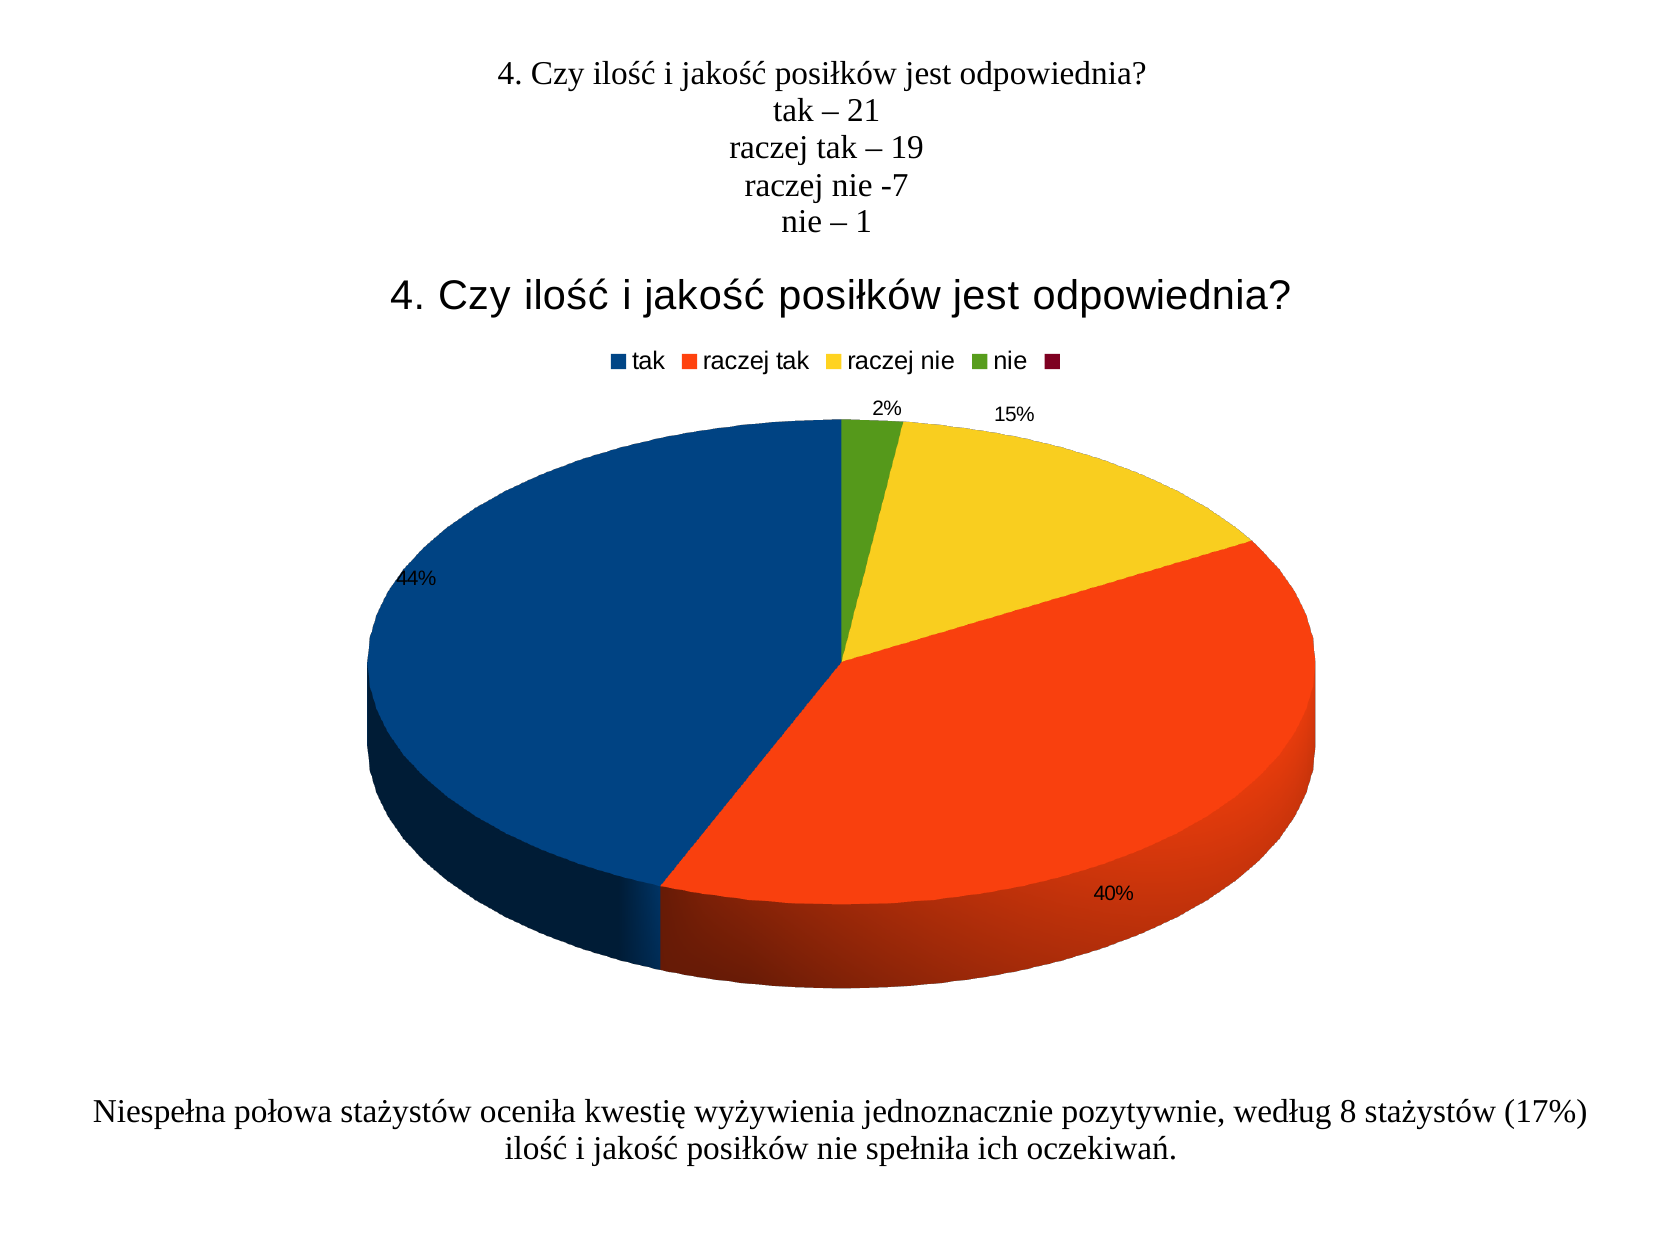

# 4. Czy ilość i jakość posiłków jest odpowiednia? tak – 21 raczej tak – 19 raczej nie -7 nie – 1
[unsupported chart]
Niespełna połowa stażystów oceniła kwestię wyżywienia jednoznacznie pozytywnie, według 8 stażystów (17%) ilość i jakość posiłków nie spełniła ich oczekiwań.